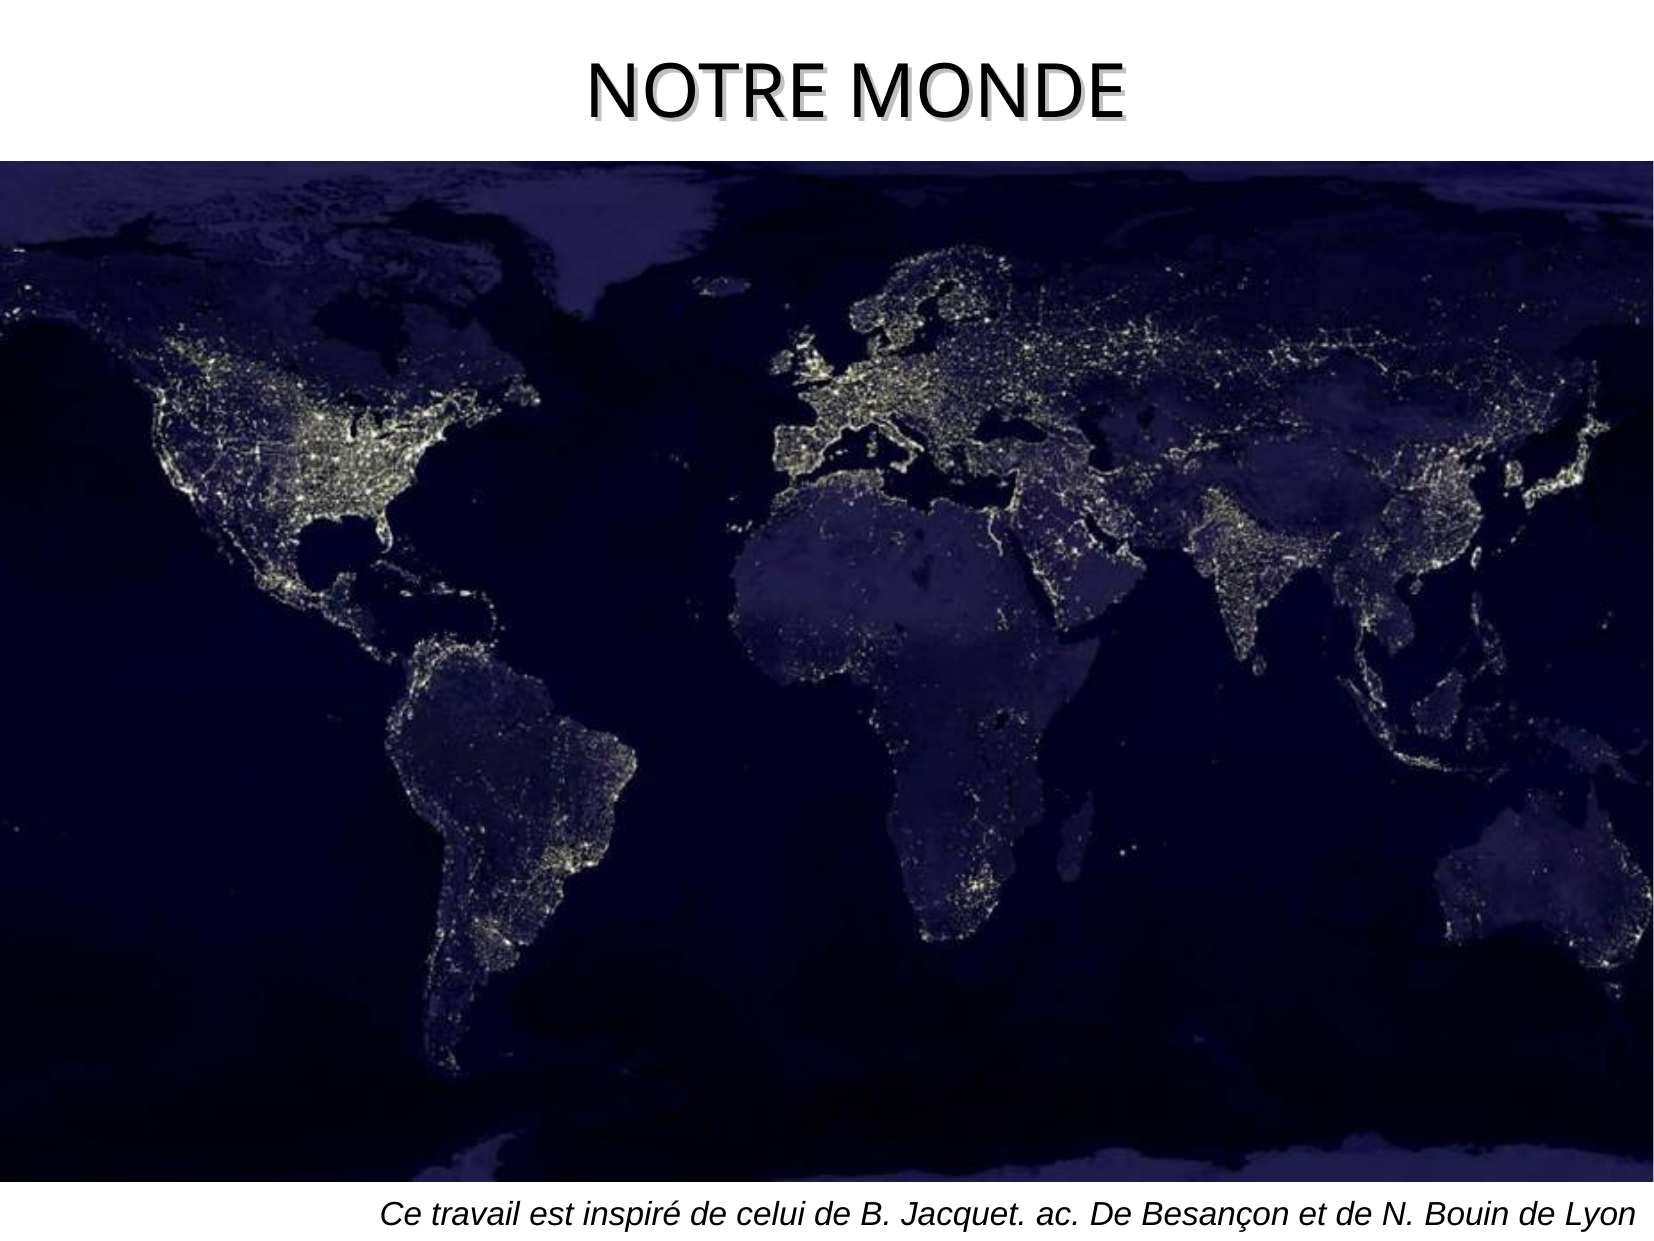

NOTRE MONDE
Ce travail est inspiré de celui de B. Jacquet. ac. De Besançon et de N. Bouin de Lyon